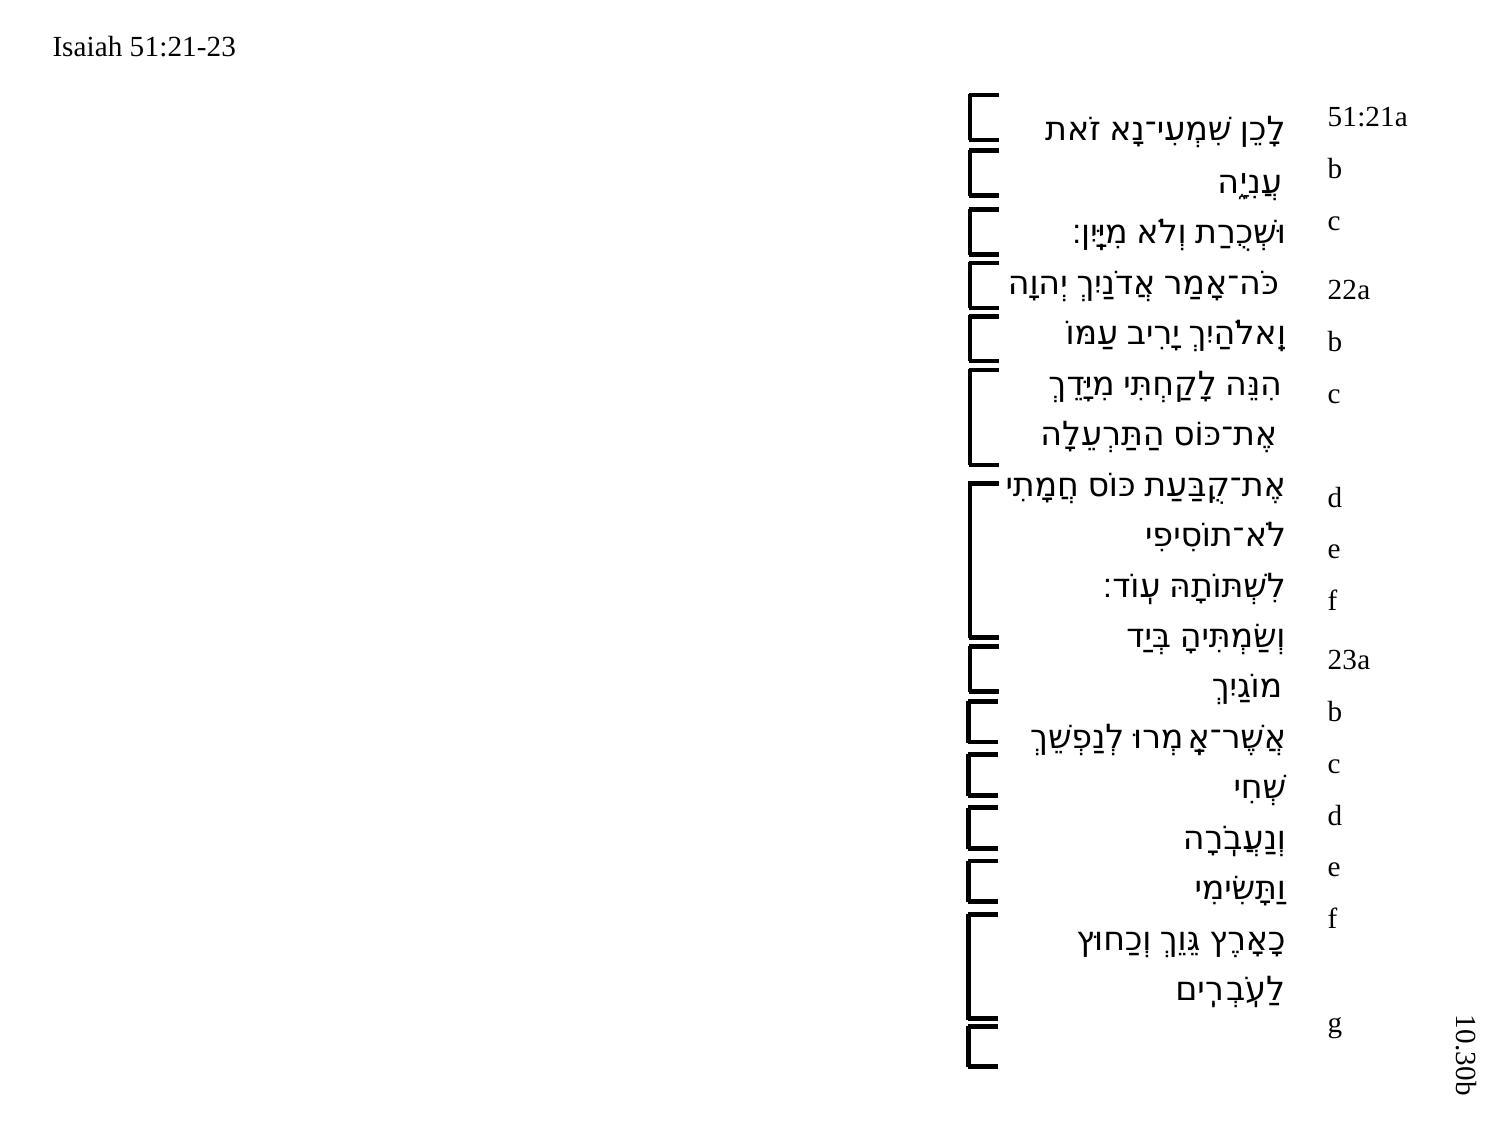

Isaiah 51:21-23
 לָכֵן שִׁמְעִי־נָא זֹאת
 עֲנִיָ֑ה
וּשְׁכֻרַת וְלֹא מִיָּֽיִן׃
כֹּה־אָמַר אֲדֹנַיִךְ יְהוָה
וֵֽאלֹהַיִךְ יָרִיב עַמּוֹ
 הִנֵּה לָקַחְתִּי מִיָּדֵךְ
אֶת־כּוֹס הַתַּרְעֵלָה
אֶת־קֻבַּעַת כּוֹס חֲמָתִי
לאׁ־תוֹסִיפִי
לִשְׁתּוֹתָהּ עֽוֹד׃
וְשַׂמְתִּיהָ בְּיַד
מוֹגַיִךְ
אֲשֶׁר־אָֽמְרוּ לְנַפְשֵׁךְ
שְׁחִי
וְנַעֲבֹֽרָה
וַתָּשִׂימִי
כָאָרֶץ גֵּוֵךְ וְכַחוּץ
לַעֹֽבְרִֽים
51:21a
b
c
22a
b
c
d
e
f
23a
b
c
d
e
f
g
10.30b